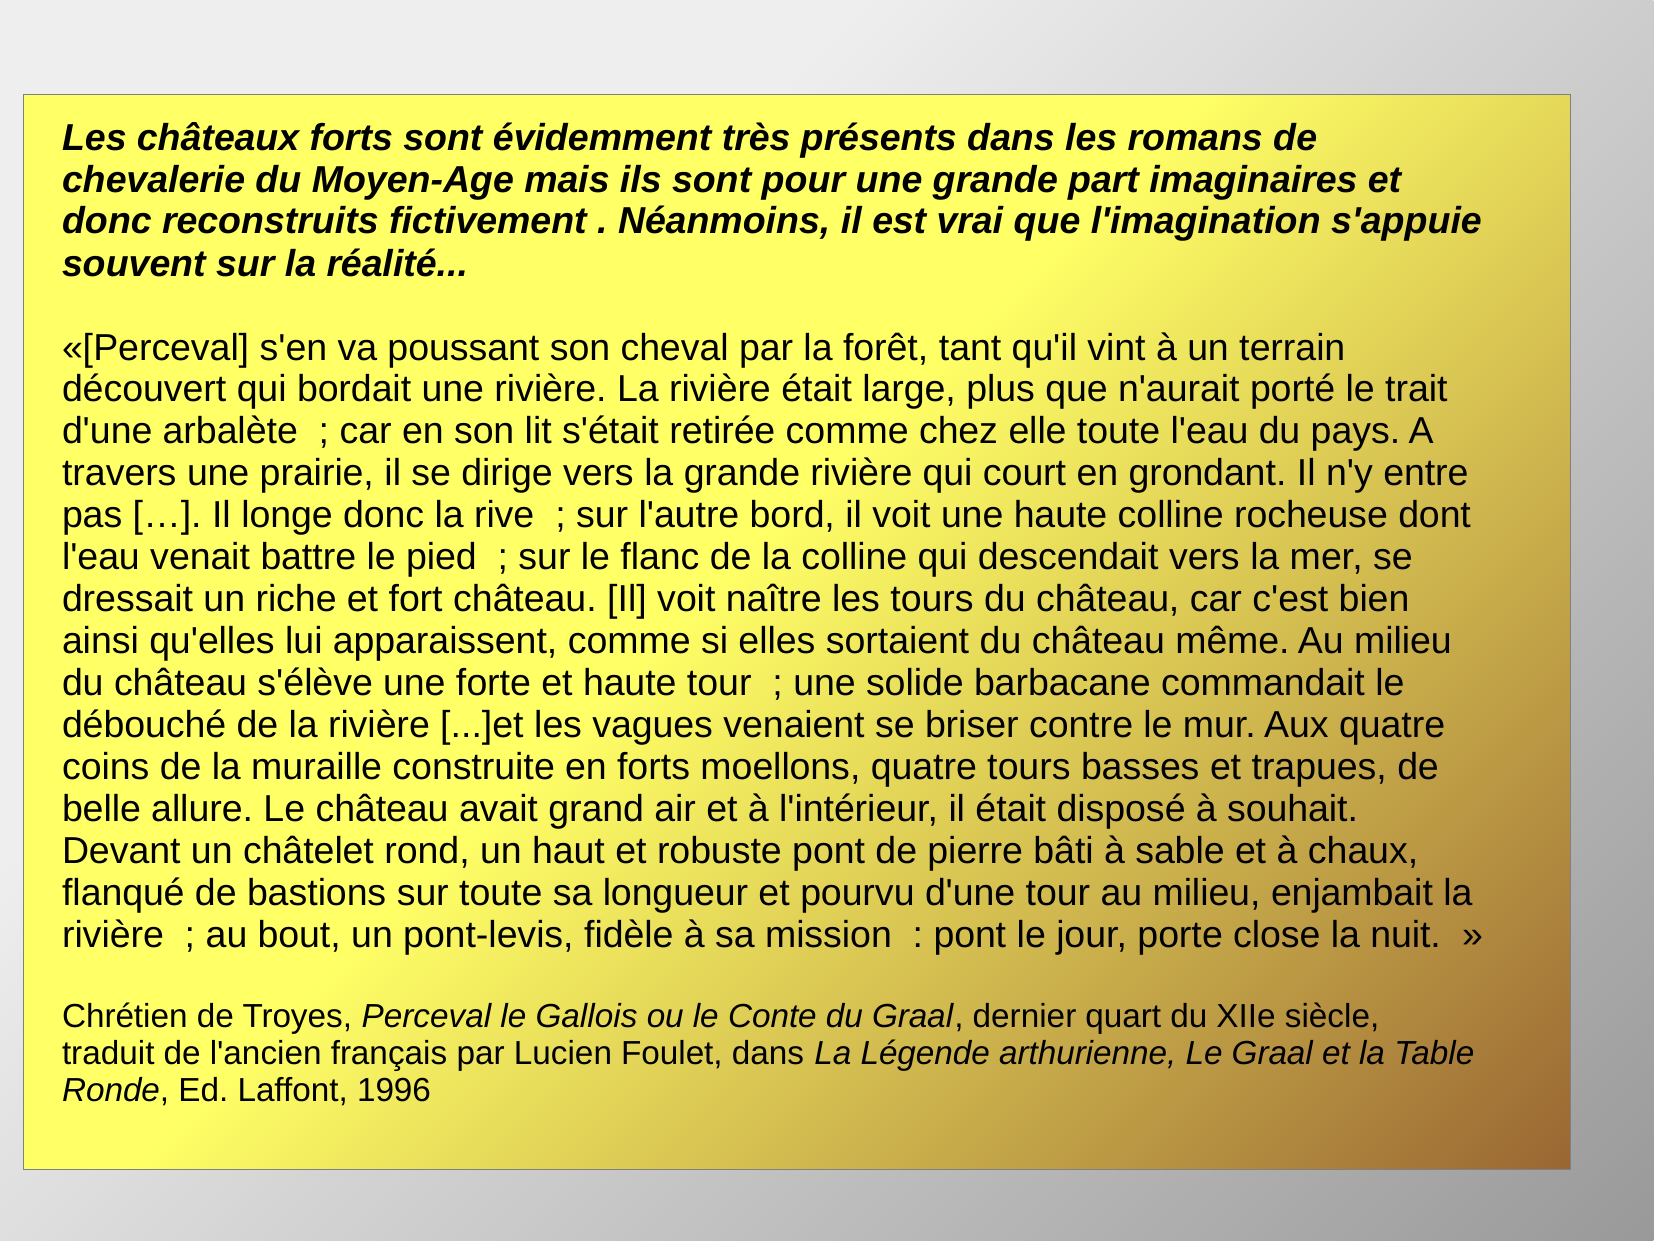

Les châteaux forts sont évidemment très présents dans les romans de chevalerie du Moyen-Age mais ils sont pour une grande part imaginaires et donc reconstruits fictivement . Néanmoins, il est vrai que l'imagination s'appuie souvent sur la réalité...
«[Perceval] s'en va poussant son cheval par la forêt, tant qu'il vint à un terrain découvert qui bordait une rivière. La rivière était large, plus que n'aurait porté le trait d'une arbalète  ; car en son lit s'était retirée comme chez elle toute l'eau du pays. A travers une prairie, il se dirige vers la grande rivière qui court en grondant. Il n'y entre pas […]. Il longe donc la rive  ; sur l'autre bord, il voit une haute colline rocheuse dont l'eau venait battre le pied  ; sur le flanc de la colline qui descendait vers la mer, se dressait un riche et fort château. [Il] voit naître les tours du château, car c'est bien ainsi qu'elles lui apparaissent, comme si elles sortaient du château même. Au milieu du château s'élève une forte et haute tour  ; une solide barbacane commandait le débouché de la rivière [...]et les vagues venaient se briser contre le mur. Aux quatre coins de la muraille construite en forts moellons, quatre tours basses et trapues, de belle allure. Le château avait grand air et à l'intérieur, il était disposé à souhait. Devant un châtelet rond, un haut et robuste pont de pierre bâti à sable et à chaux, flanqué de bastions sur toute sa longueur et pourvu d'une tour au milieu, enjambait la rivière  ; au bout, un pont-levis, fidèle à sa mission  : pont le jour, porte close la nuit.  »
Chrétien de Troyes, Perceval le Gallois ou le Conte du Graal, dernier quart du XIIe siècle, traduit de l'ancien français par Lucien Foulet, dans La Légende arthurienne, Le Graal et la Table Ronde, Ed. Laffont, 1996